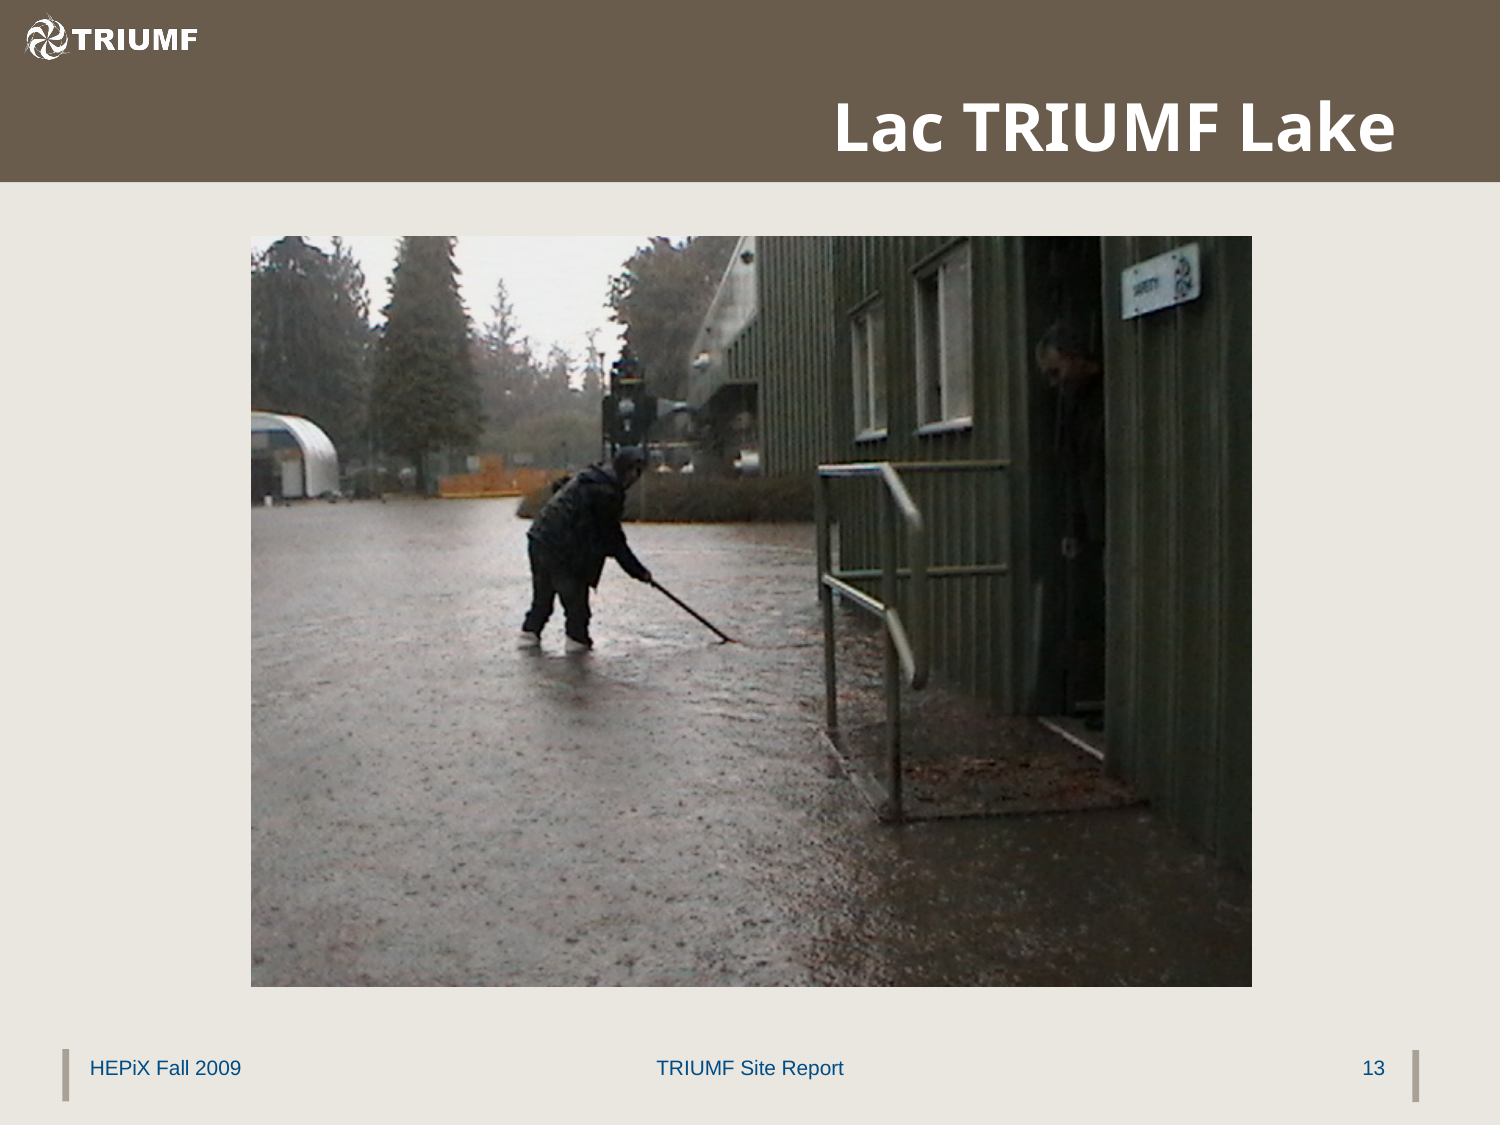

# Lac TRIUMF Lake
HEPiX Fall 2009
TRIUMF Site Report